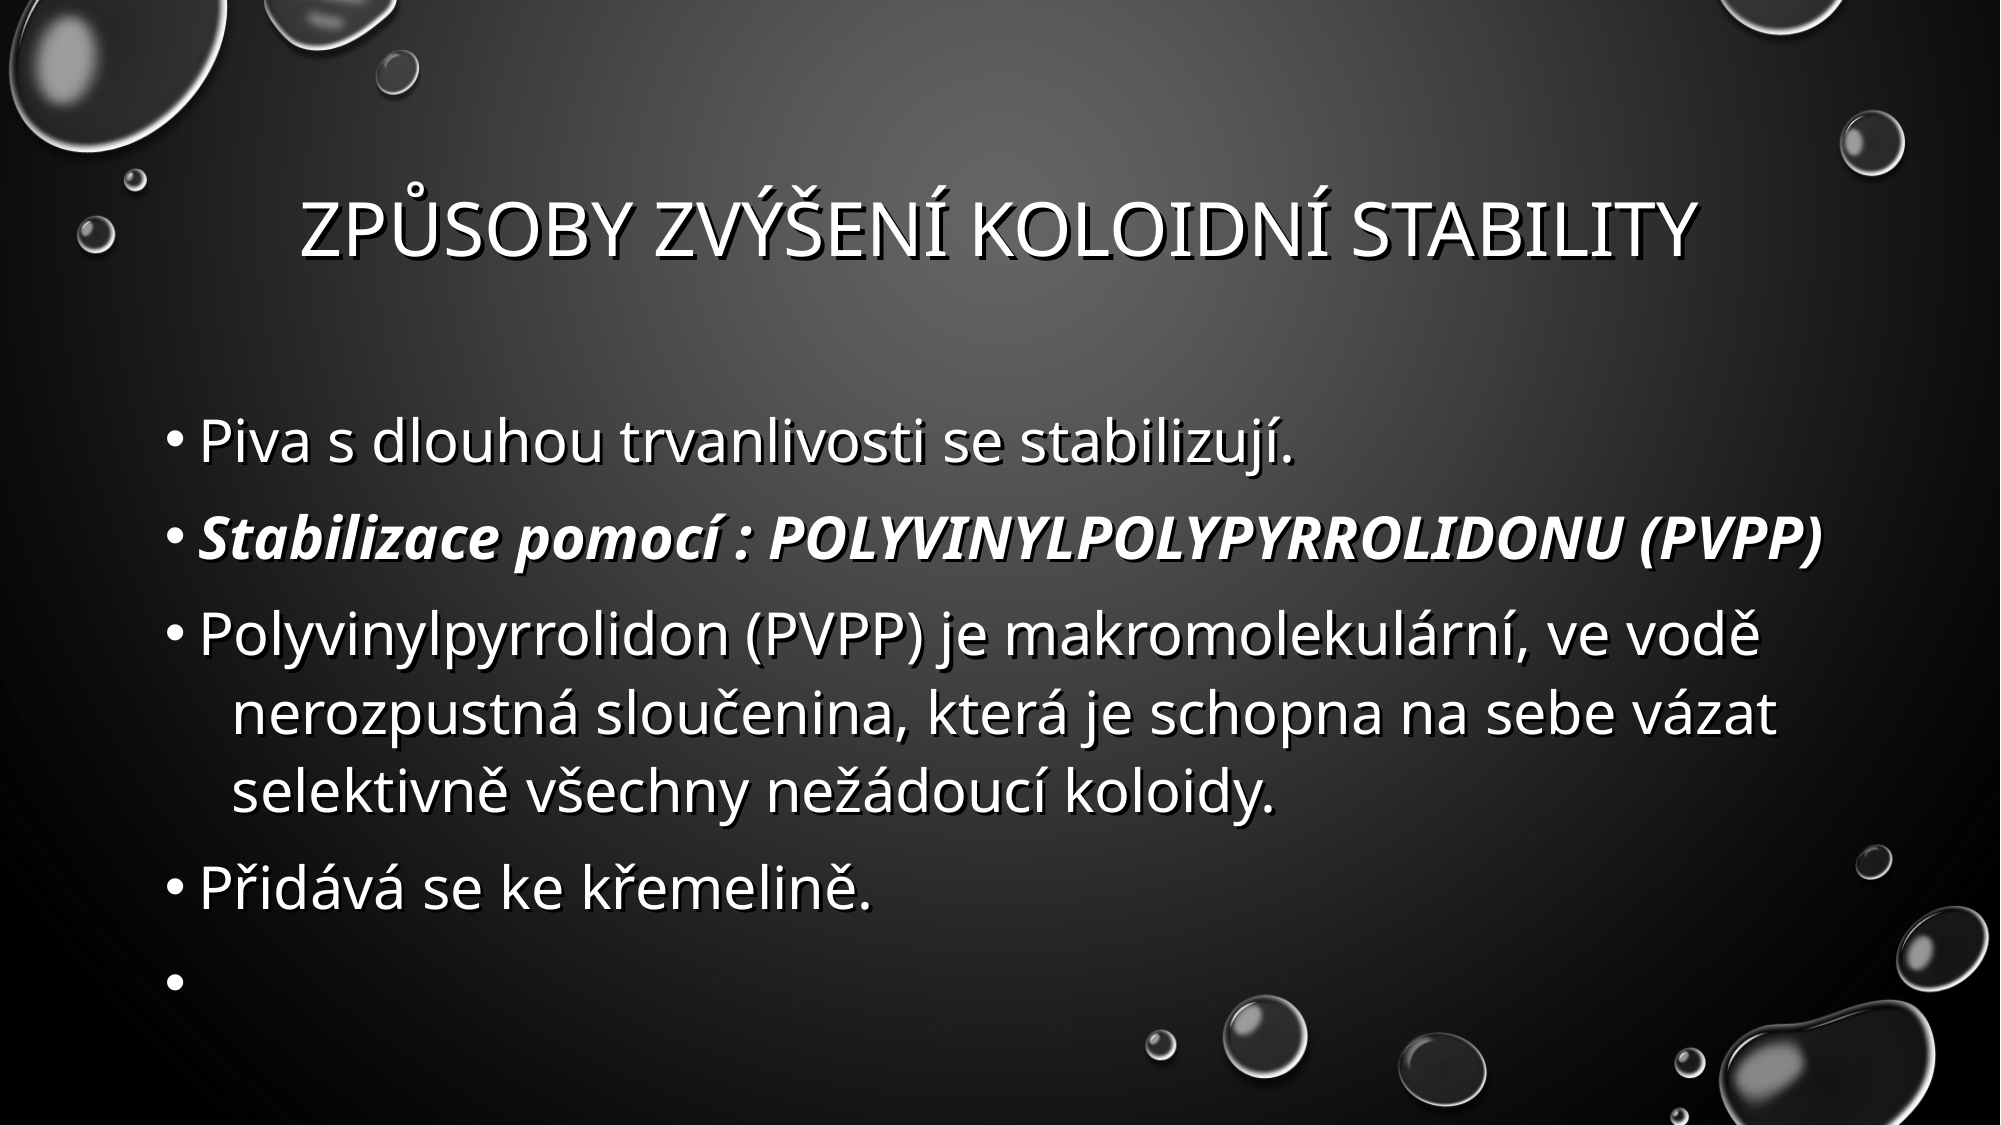

# Způsoby zvýšení koloidní stability
Piva s dlouhou trvanlivosti se stabilizují.
Stabilizace pomocí : Polyvinylpolypyrrolidonu (PVPP)
Polyvinylpyrrolidon (PVPP) je makromolekulární, ve vodě nerozpustná sloučenina, která je schopna na sebe vázat selektivně všechny nežádoucí koloidy.
Přidává se ke křemelině.